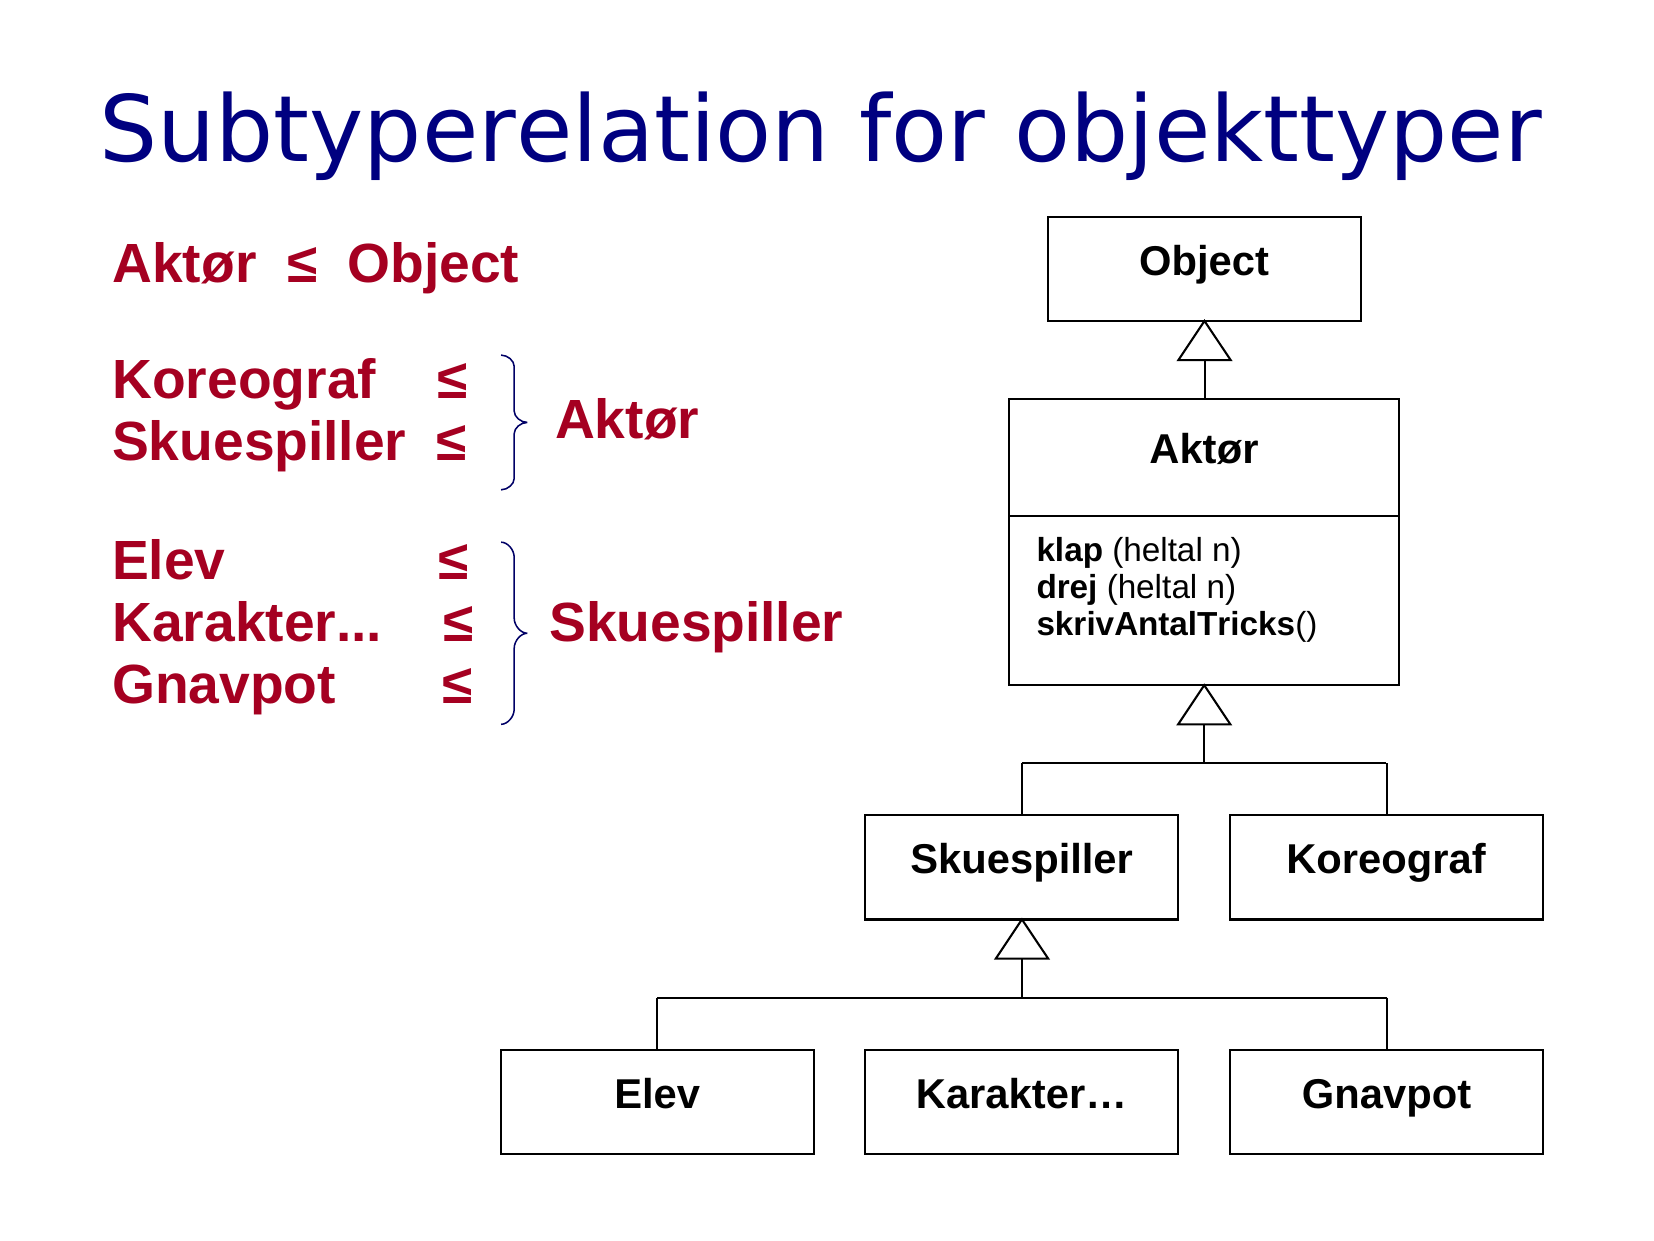

# Subtyperelation for objekttyper
Aktør ≤ Object
Object
Koreograf ≤
Skuespiller ≤
Aktør
Aktør
Elev ≤
Karakter... ≤ Skuespiller
Gnavpot ≤
klap (heltal n)
drej (heltal n)
skrivAntalTricks()
Skuespiller
Koreograf
Elev
Karakter…
Gnavpot